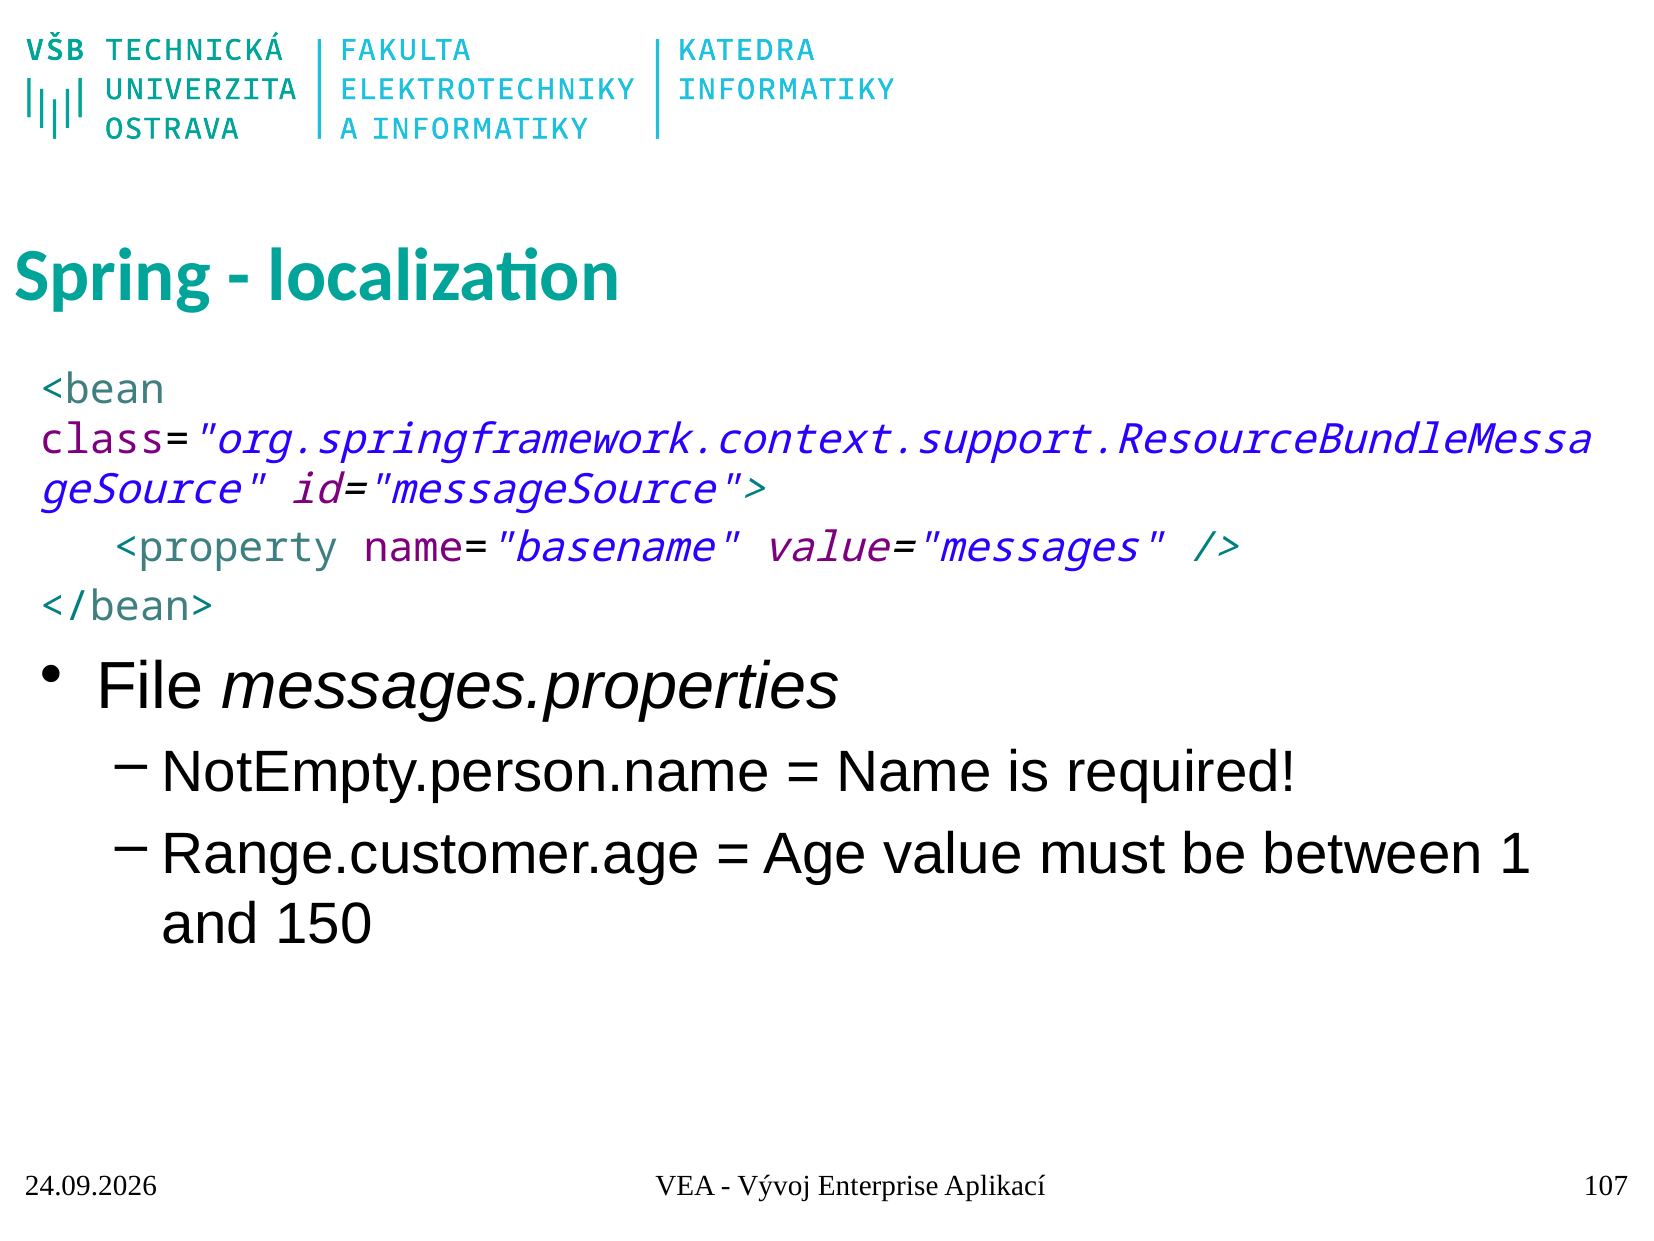

Spring - localization
# <bean class="org.springframework.context.support.ResourceBundleMessageSource" id="messageSource">
	<property name="basename" value="messages" />
</bean>
File messages.properties
NotEmpty.person.name = Name is required!
Range.customer.age = Age value must be between 1 and 150
VEA - Vývoj Enterprise Aplikací
107